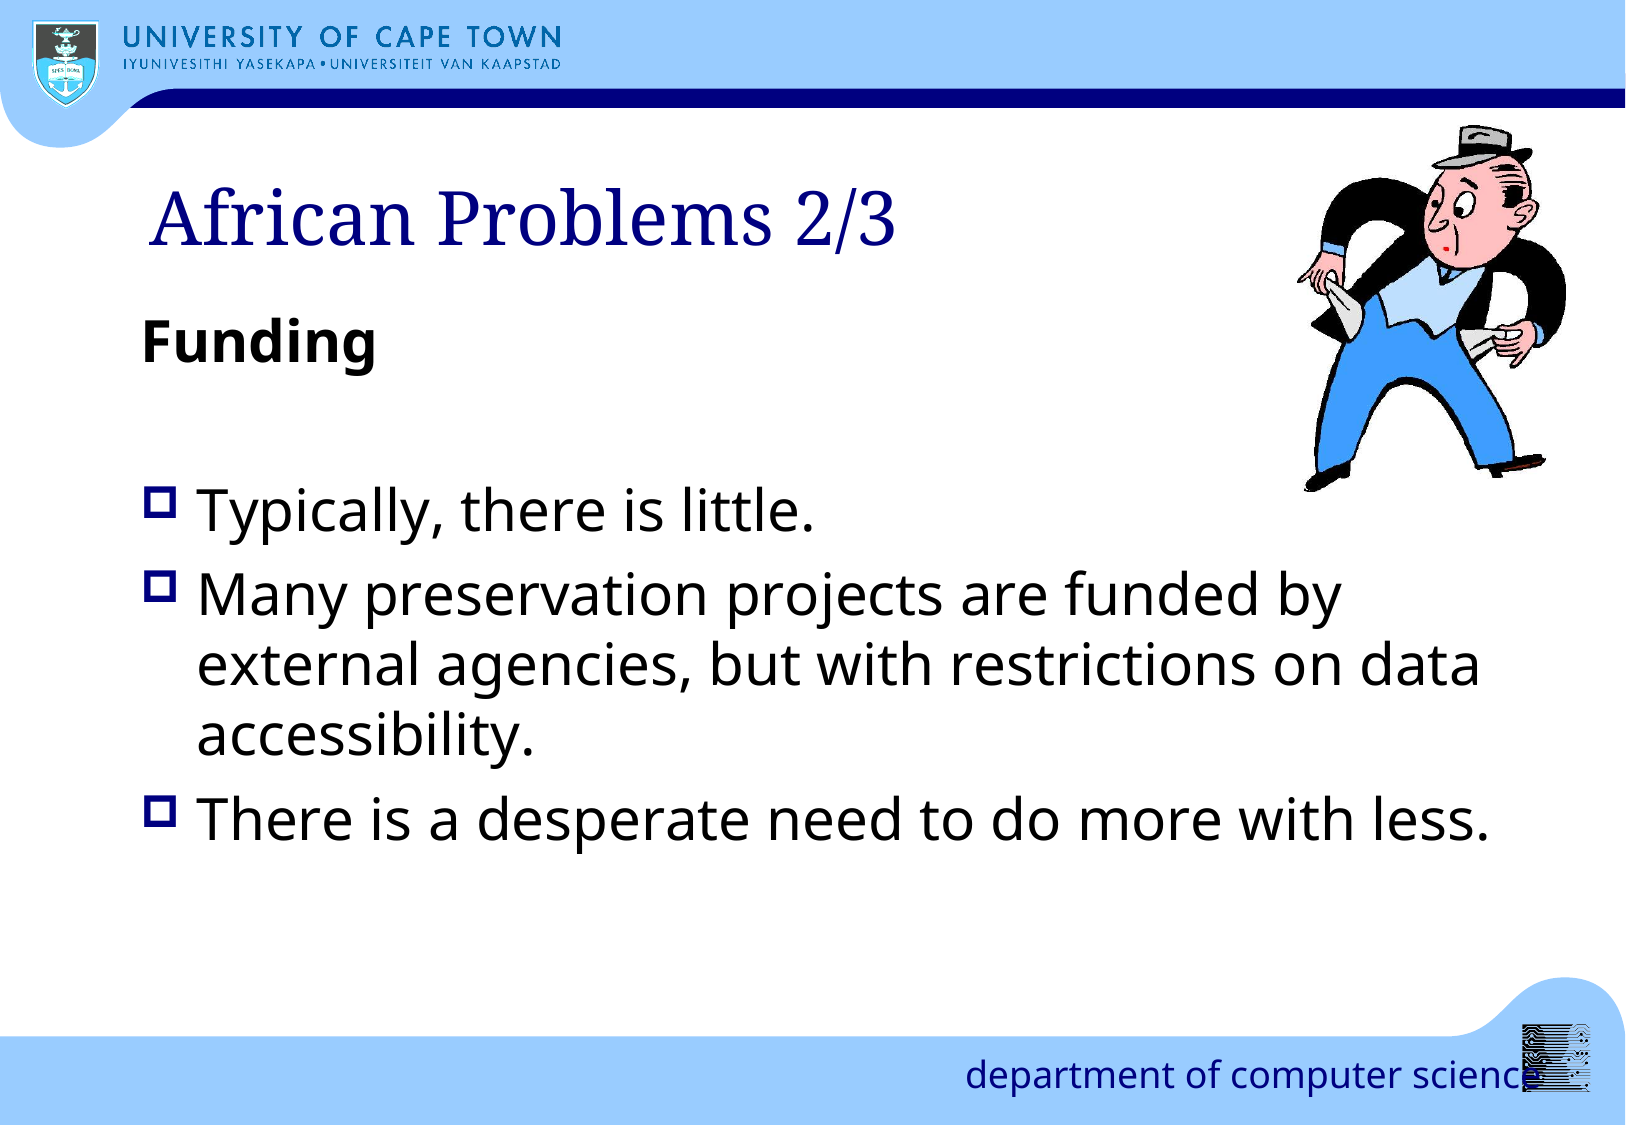

# African Problems 2/3
Funding
Typically, there is little.
Many preservation projects are funded by external agencies, but with restrictions on data accessibility.
There is a desperate need to do more with less.